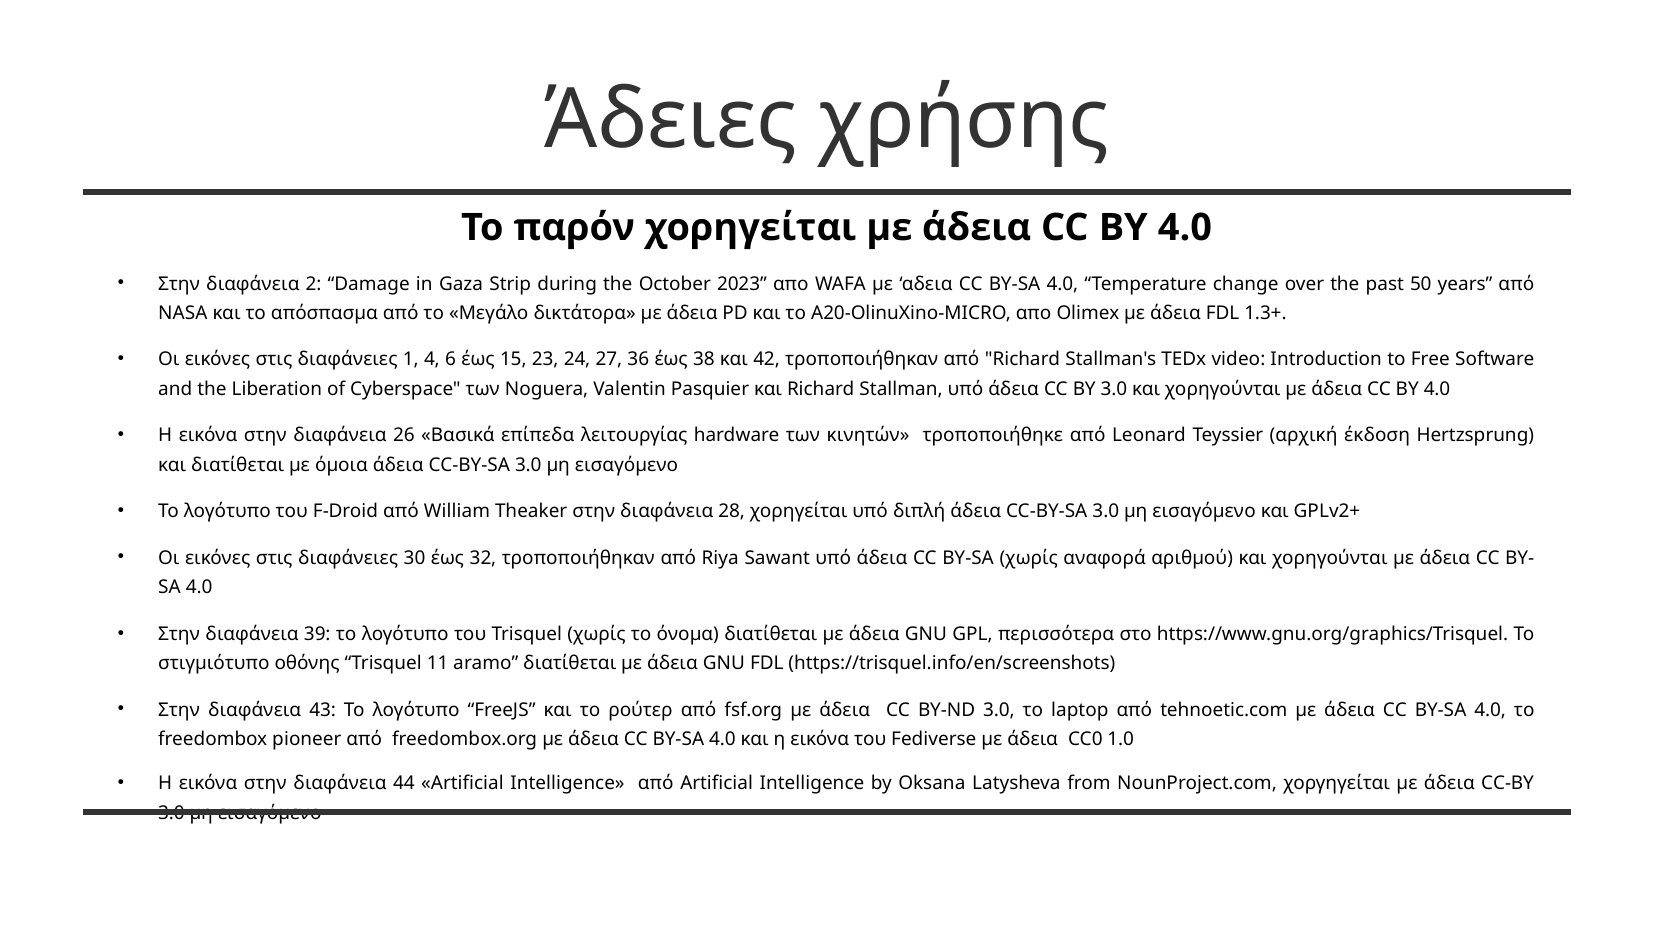

# Άδειες χρήσης
Το παρόν χορηγείται με άδεια CC BY 4.0
Στην διαφάνεια 2: “Damage in Gaza Strip during the October 2023” απο WAFA με ‘αδεια CC BY-SA 4.0, “Temperature change over the past 50 years” από NASA και το απόσπασμα από το «Μεγάλο δικτάτορα» με άδεια PD και το A20-OlinuXino-MICRO, απο Olimex με άδεια FDL 1.3+.
Οι εικόνες στις διαφάνειες 1, 4, 6 έως 15, 23, 24, 27, 36 έως 38 και 42, τροποποιήθηκαν από "Richard Stallman's TEDx video: Introduction to Free Software and the Liberation of Cyberspace" των Noguera, Valentin Pasquier και Richard Stallman, υπό άδεια CC BY 3.0 και χορηγούνται με άδεια CC BY 4.0
Η εικόνα στην διαφάνεια 26 «Βασικά επίπεδα λειτουργίας hardware των κινητών» τροποποιήθηκε από Leonard Teyssier (αρχική έκδοση Hertzsprung) και διατίθεται με όμοια άδεια CC-BY-SA 3.0 μη εισαγόμενο
To λογότυπο του F-Droid από William Theaker στην διαφάνεια 28, χορηγείται υπό διπλή άδεια CC-BY-SA 3.0 μη εισαγόμενο και GPLv2+
Οι εικόνες στις διαφάνειες 30 έως 32, τροποποιήθηκαν από Riya Sawant υπό άδεια CC BY-SA (χωρίς αναφορά αριθμού) και χορηγούνται με άδεια CC BY-SA 4.0
Στην διαφάνεια 39: το λογότυπο του Trisquel (χωρίς το όνομα) διατίθεται με άδεια GNU GPL, περισσότερα στο https://www.gnu.org/graphics/Trisquel. Το στιγμιότυπο οθόνης “Trisquel 11 aramo” διατίθεται με άδεια GNU FDL (https://trisquel.info/en/screenshots)
Στην διαφάνεια 43: Το λογότυπο “FreeJS” και το ρούτερ από fsf.org με άδεια CC BY-ND 3.0, το laptop από tehnoetic.com με άδεια CC BY-SA 4.0, το freedombox pioneer από freedombox.org με άδεια CC BY-SA 4.0 και η εικόνα του Fediverse με άδεια CC0 1.0
Η εικόνα στην διαφάνεια 44 «Artificial Intelligence» από Artificial Intelligence by Oksana Latysheva from NounProject.com, χοργηγείται με άδεια CC-BY 3.0 μη εισαγόμενο